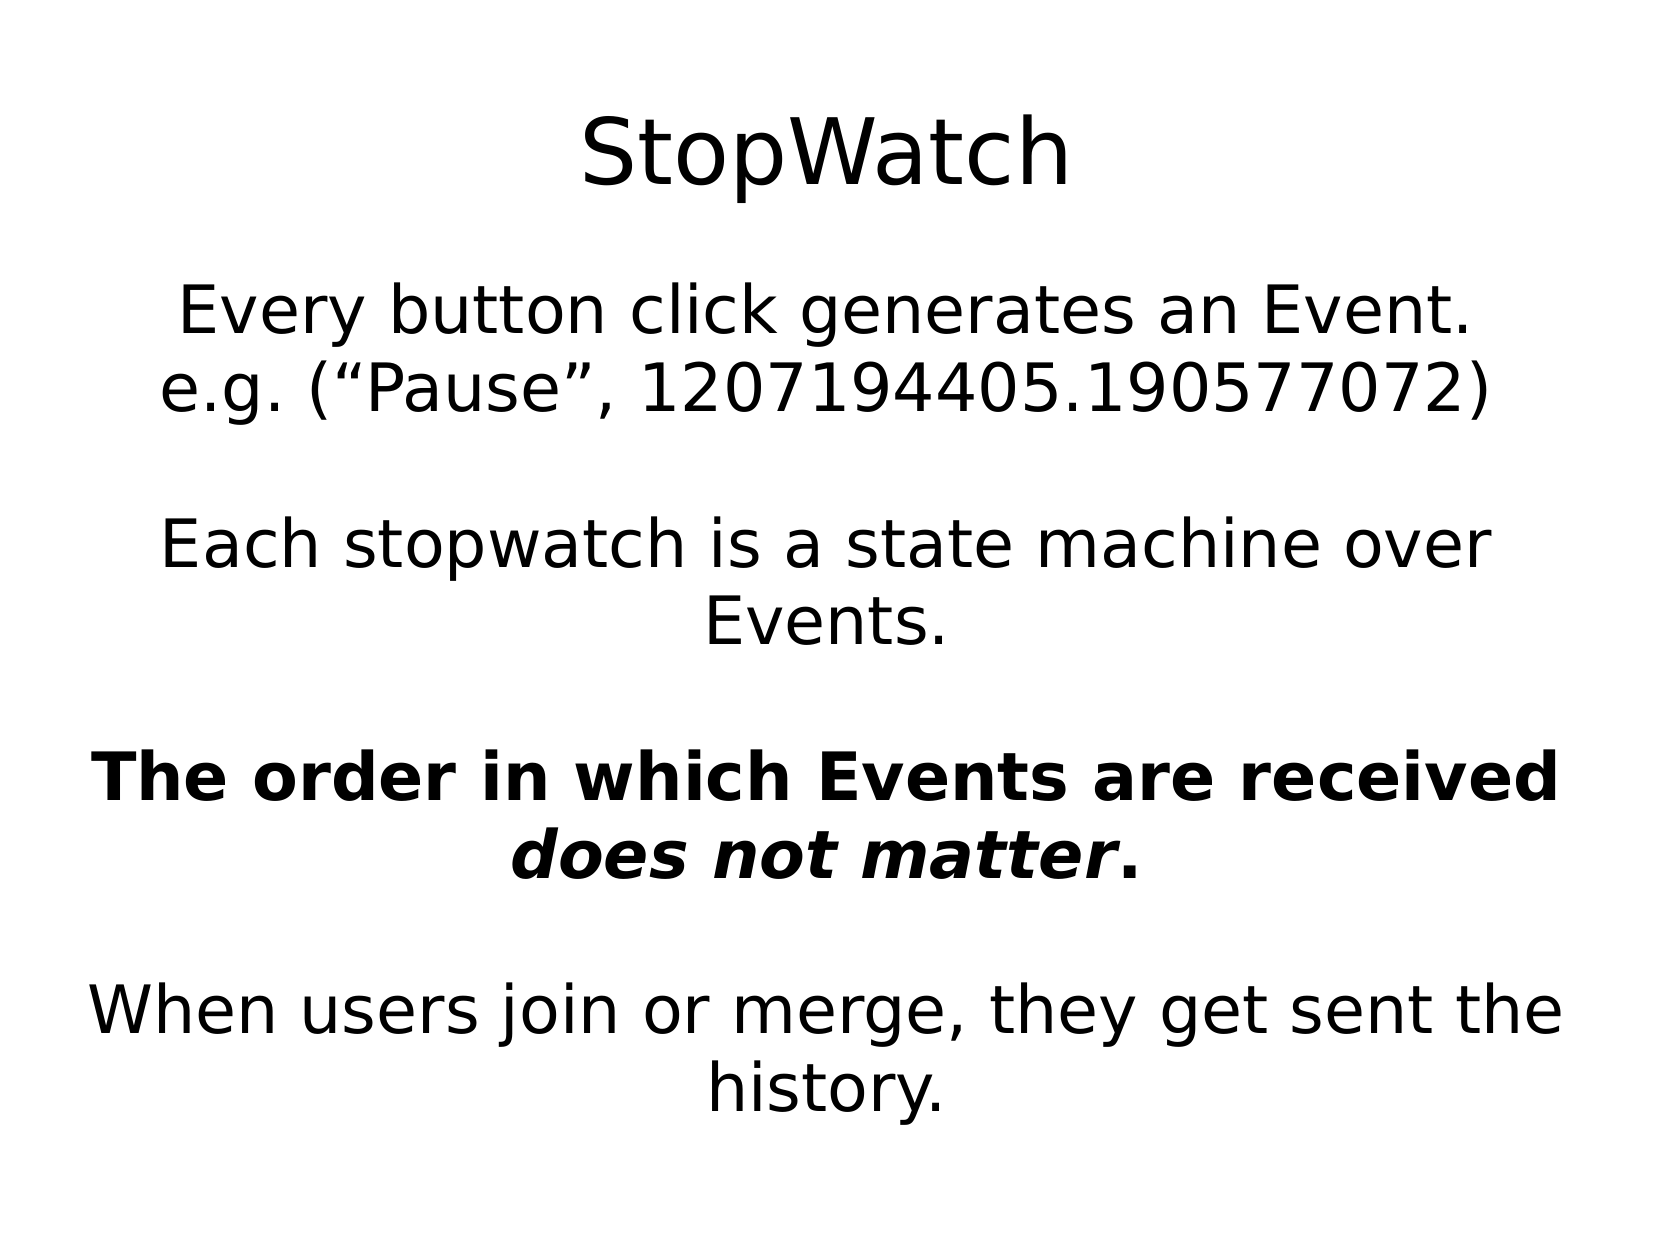

# StopWatch
Every button click generates an Event.
e.g. (“Pause”, 1207194405.190577072)
Each stopwatch is a state machine over Events.
The order in which Events are received does not matter.
When users join or merge, they get sent the history.